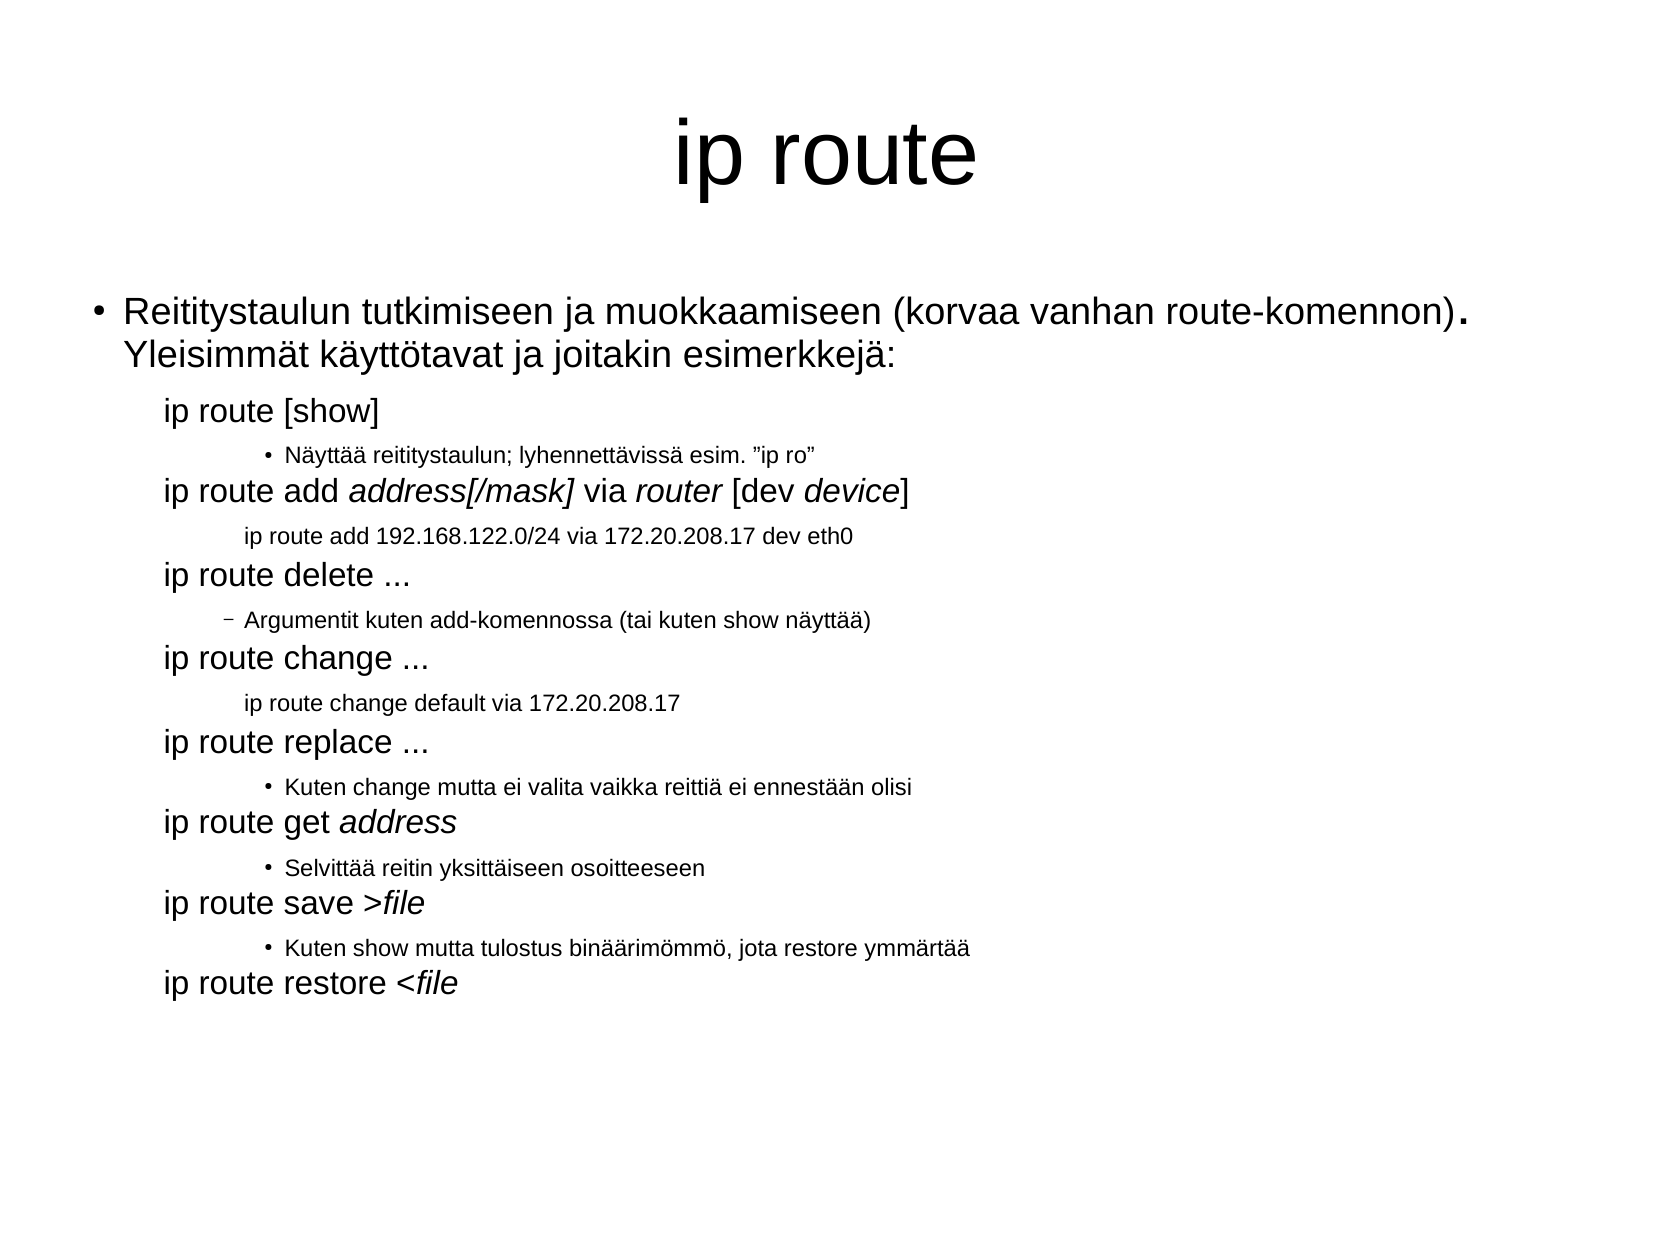

# ip route
Reititystaulun tutkimiseen ja muokkaamiseen (korvaa vanhan route-komennon). Yleisimmät käyttötavat ja joitakin esimerkkejä:
ip route [show]
Näyttää reititystaulun; lyhennettävissä esim. ”ip ro”
ip route add address[/mask] via router [dev device]
ip route add 192.168.122.0/24 via 172.20.208.17 dev eth0
ip route delete ...
Argumentit kuten add-komennossa (tai kuten show näyttää)
ip route change ...
ip route change default via 172.20.208.17
ip route replace ...
Kuten change mutta ei valita vaikka reittiä ei ennestään olisi
ip route get address
Selvittää reitin yksittäiseen osoitteeseen
ip route save >file
Kuten show mutta tulostus binäärimömmö, jota restore ymmärtää
ip route restore <file